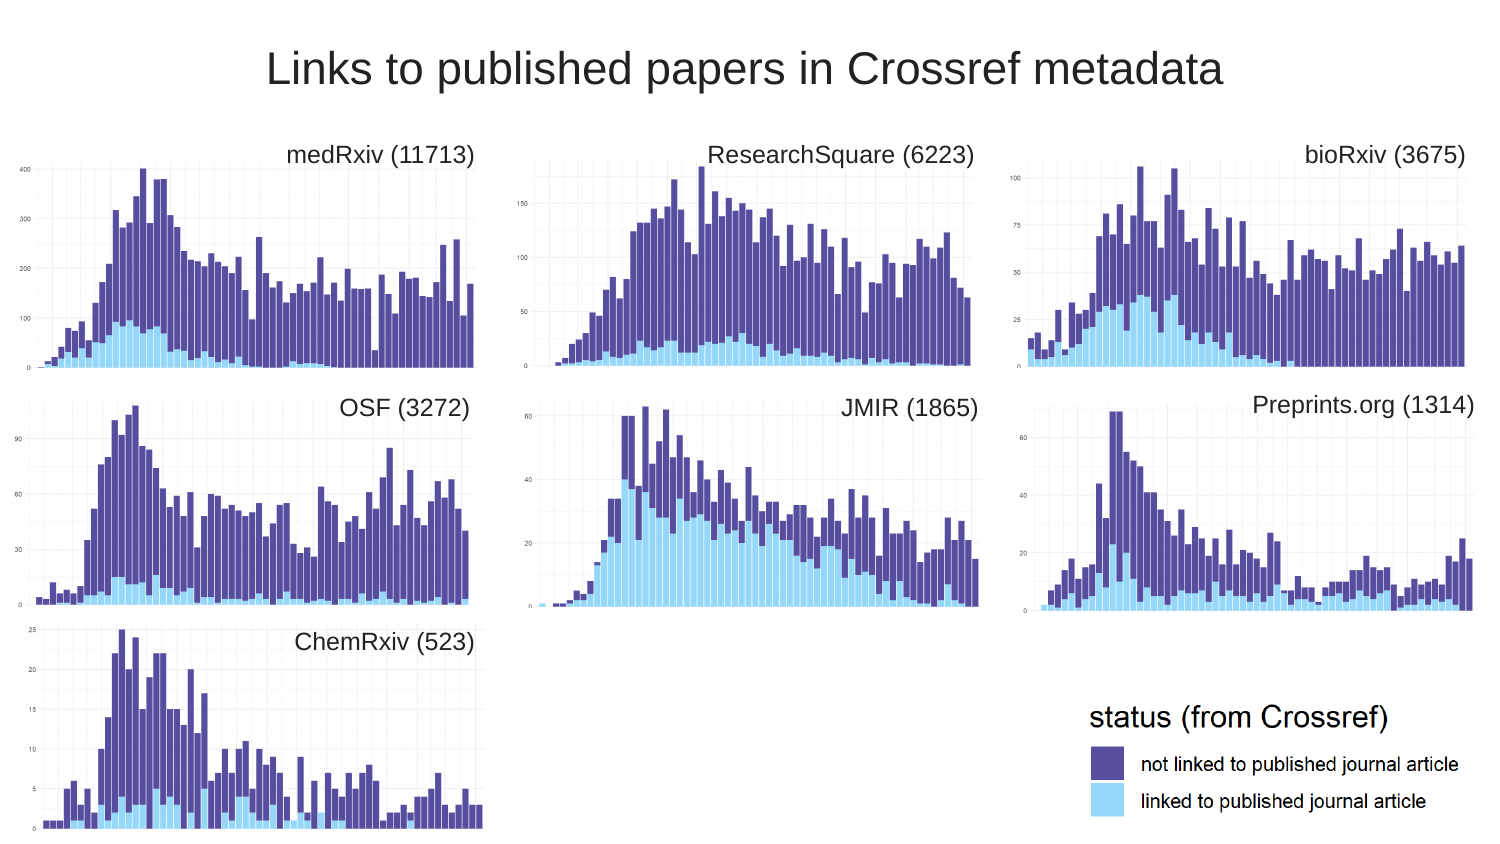

Links to published papers in Crossref metadata
medRxiv (11713)
ResearchSquare (6223)
bioRxiv (3675)
Preprints.org (1314)
OSF (3272)
JMIR (1865)
ChemRxiv (523)